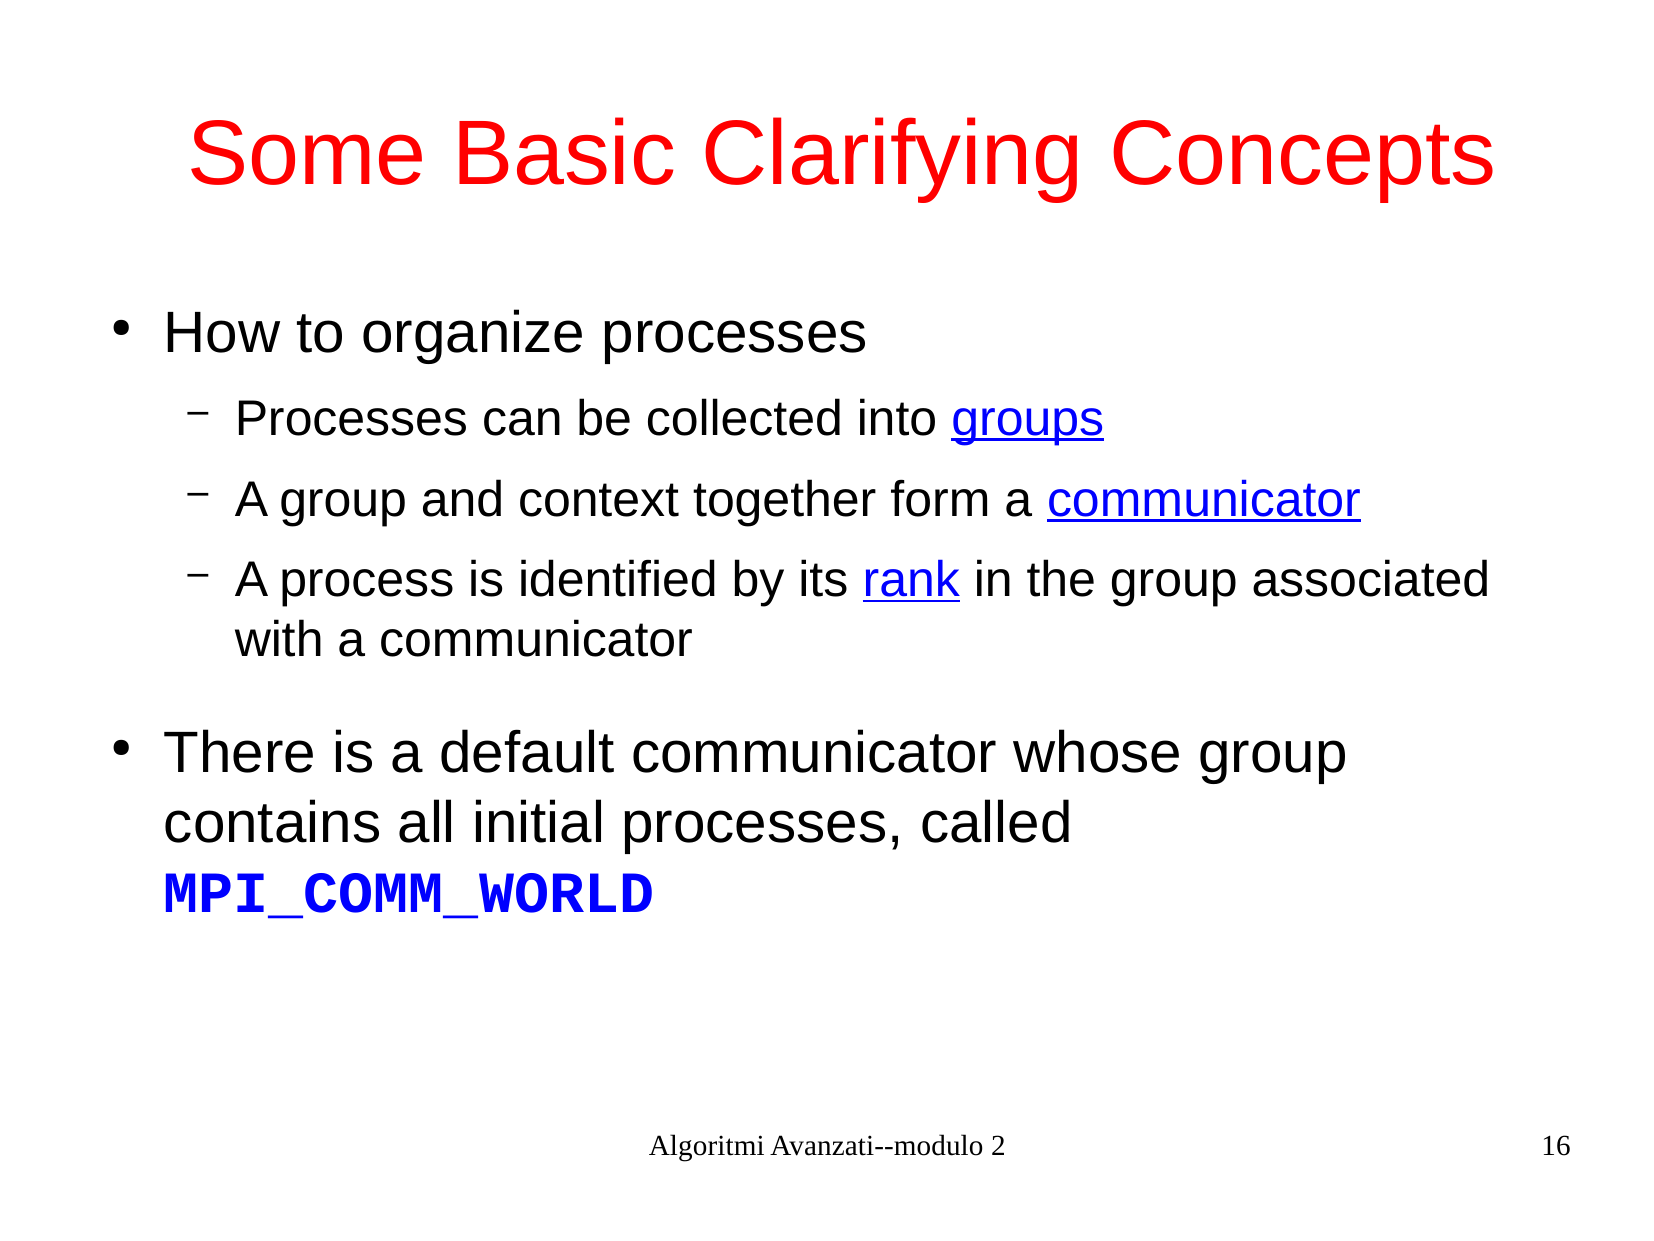

Some Basic Clarifying Concepts
# How to organize processes
Processes can be collected into groups
A group and context together form a communicator
A process is identified by its rank in the group associated with a communicator
There is a default communicator whose group contains all initial processes, called MPI_COMM_WORLD
Algoritmi Avanzati--modulo 2
16